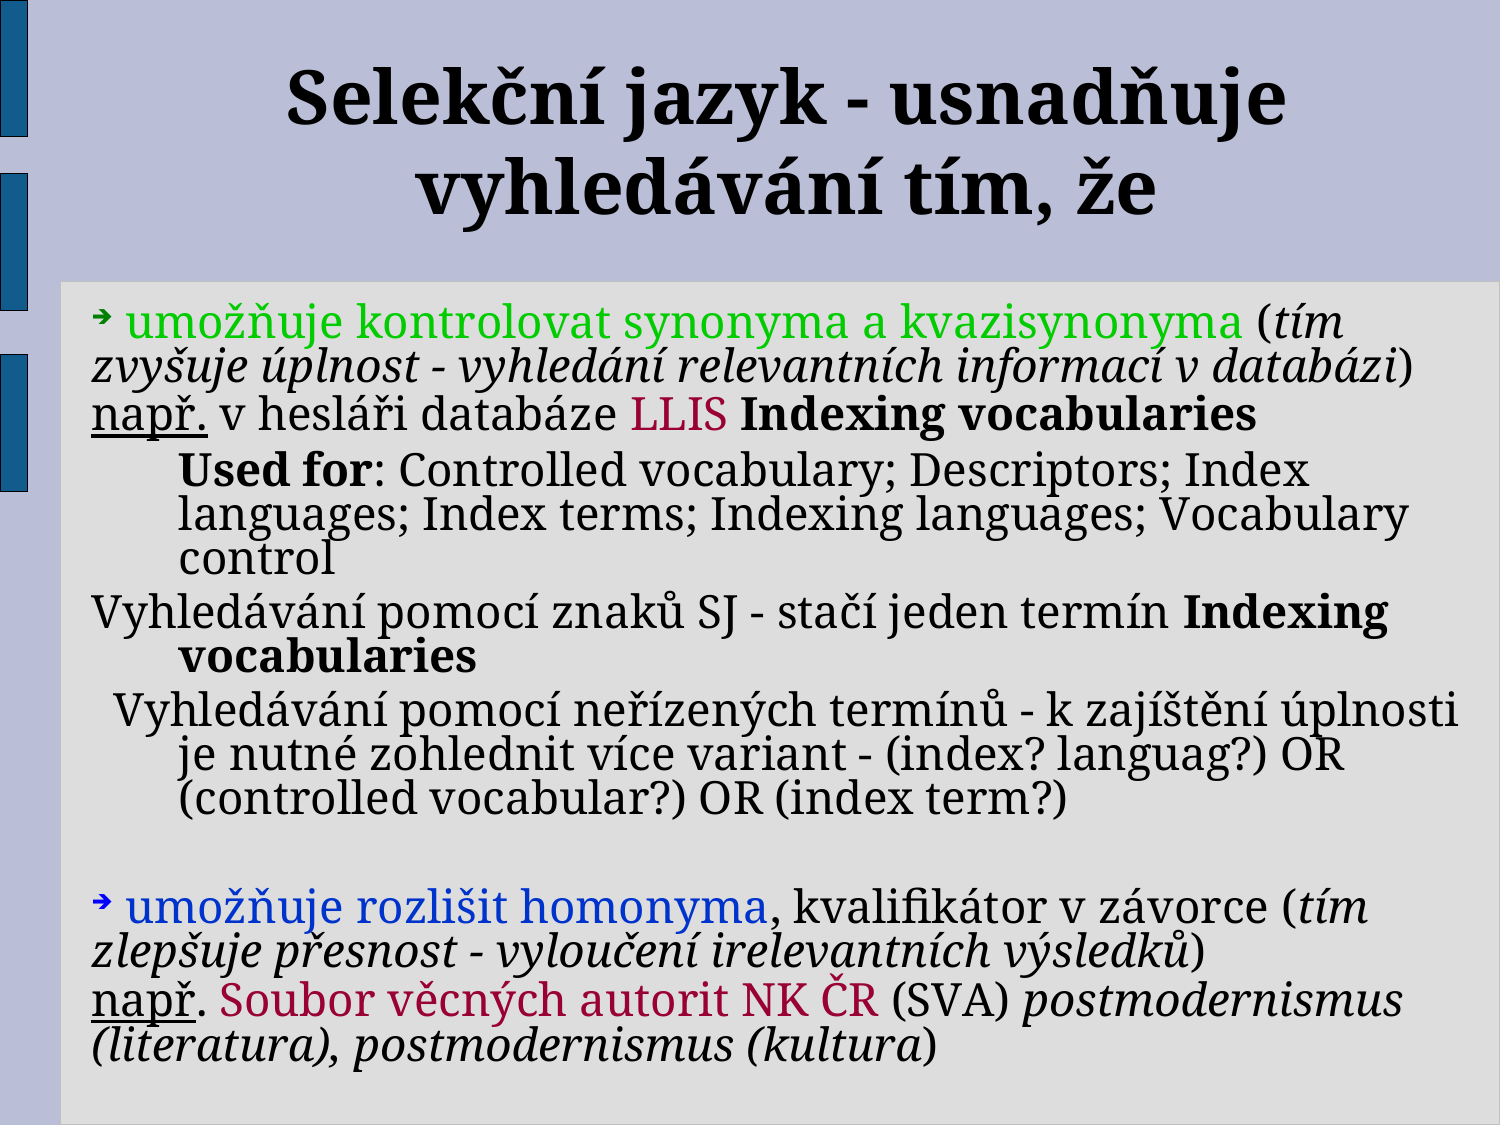

# Selekční jazyk - usnadňuje vyhledávání tím, že
 umožňuje kontrolovat synonyma a kvazisynonyma (tím zvyšuje úplnost - vyhledání relevantních informací v databázi)
např. v hesláři databáze LLIS Indexing vocabularies
	Used for: Controlled vocabulary; Descriptors; Index languages; Index terms; Indexing languages; Vocabulary control
Vyhledávání pomocí znaků SJ - stačí jeden termín Indexing vocabularies
Vyhledávání pomocí neřízených termínů - k zajíštění úplnosti je nutné zohlednit více variant - (index? languag?) OR (controlled vocabular?) OR (index term?)
 umožňuje rozlišit homonyma, kvalifikátor v závorce (tím zlepšuje přesnost - vyloučení irelevantních výsledků)
např. Soubor věcných autorit NK ČR (SVA) postmodernismus (literatura), postmodernismus (kultura)